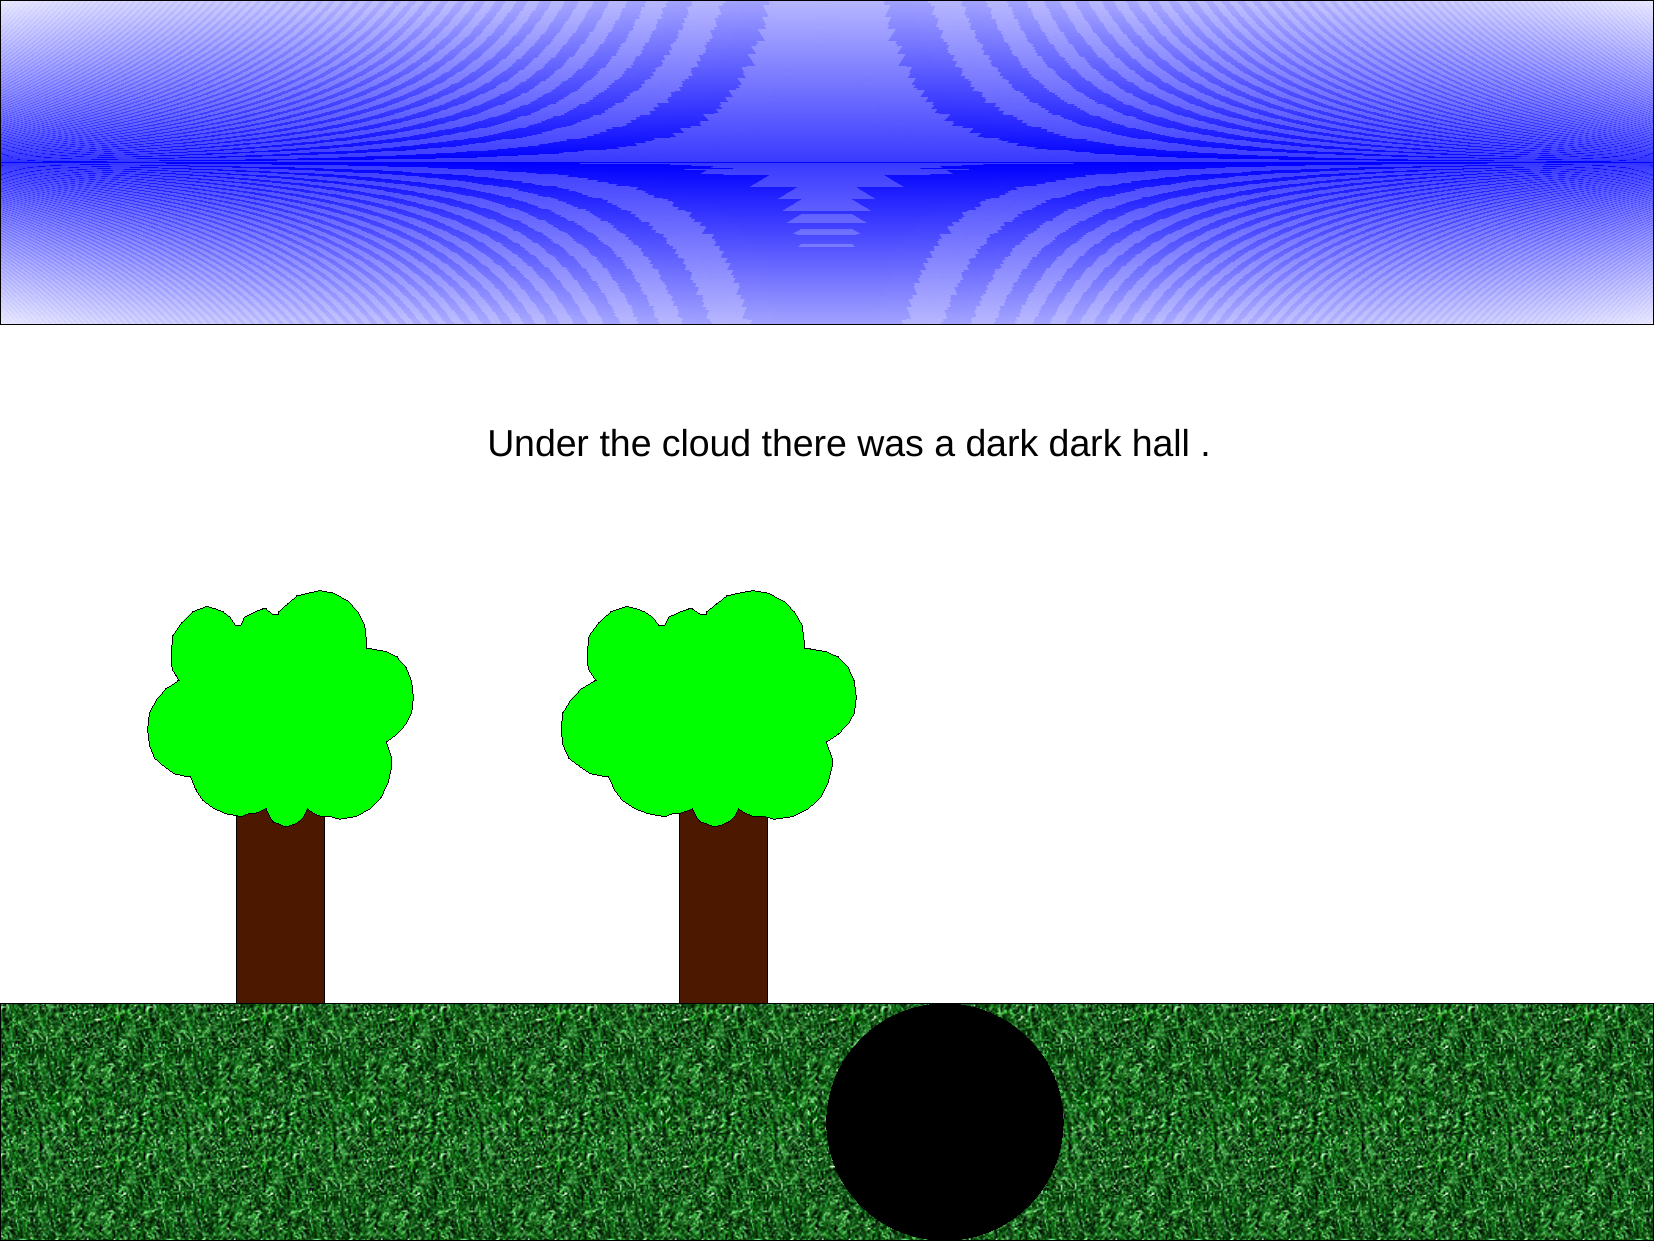

Under the cloud there was a dark dark hall .